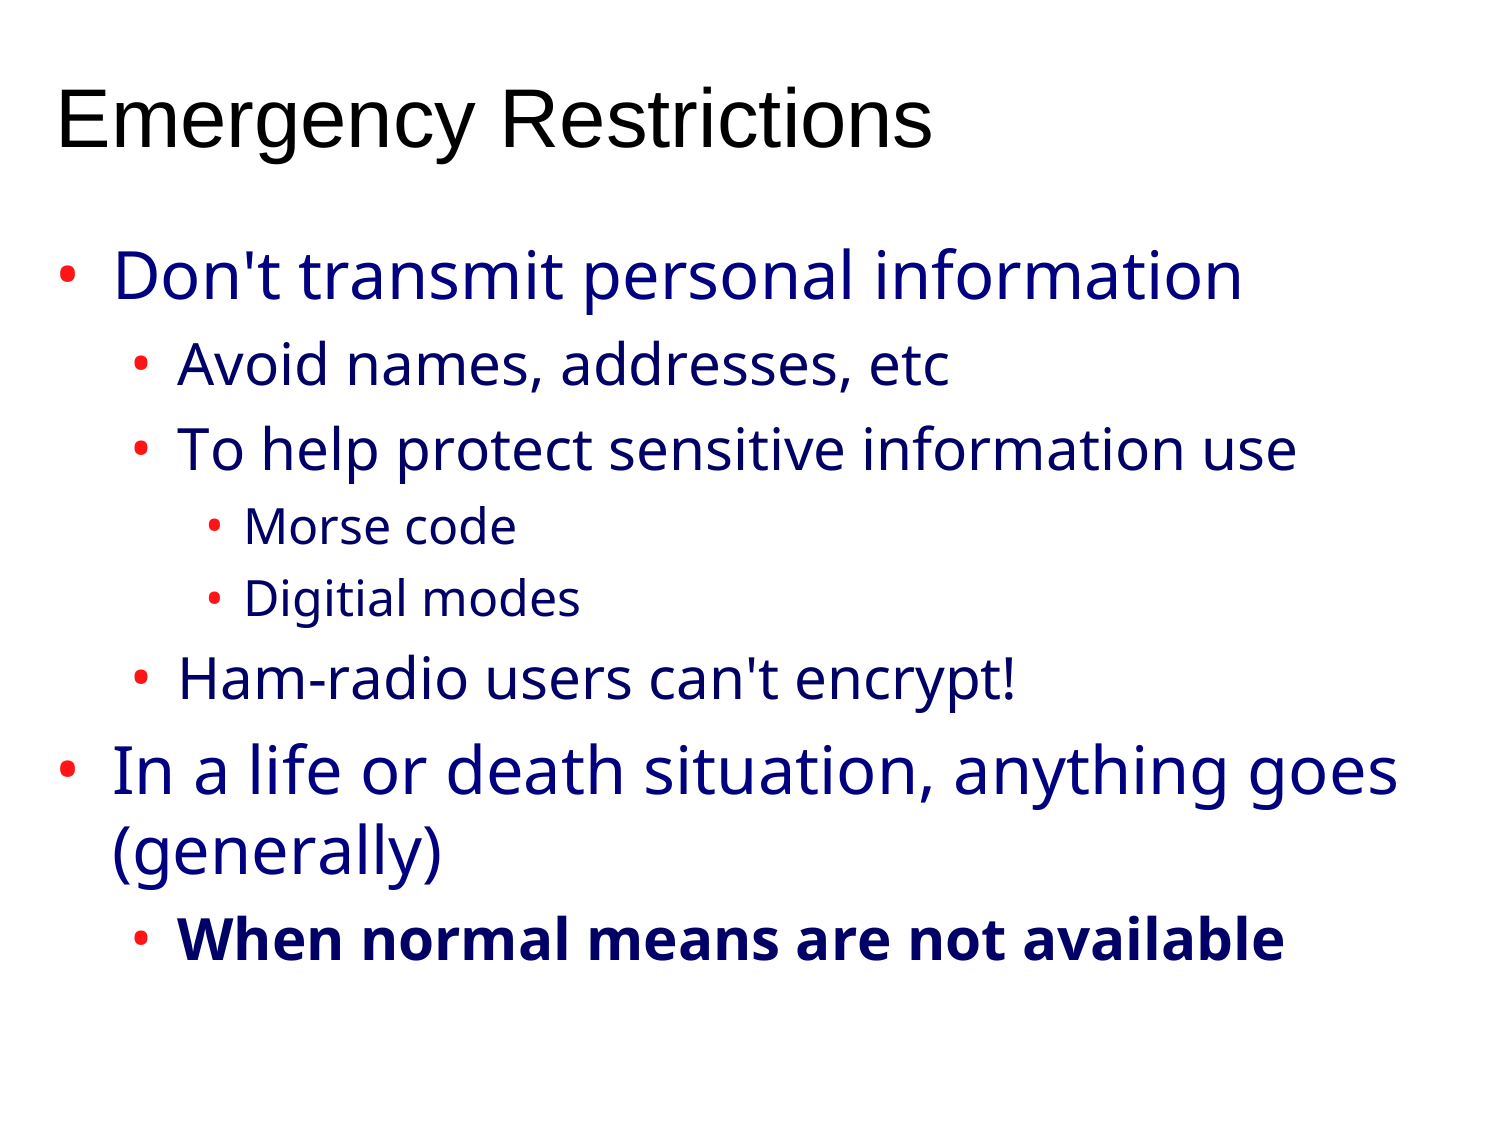

# Emergency Restrictions
Don't transmit personal information
Avoid names, addresses, etc
To help protect sensitive information use
Morse code
Digitial modes
Ham-radio users can't encrypt!
In a life or death situation, anything goes (generally)
When normal means are not available